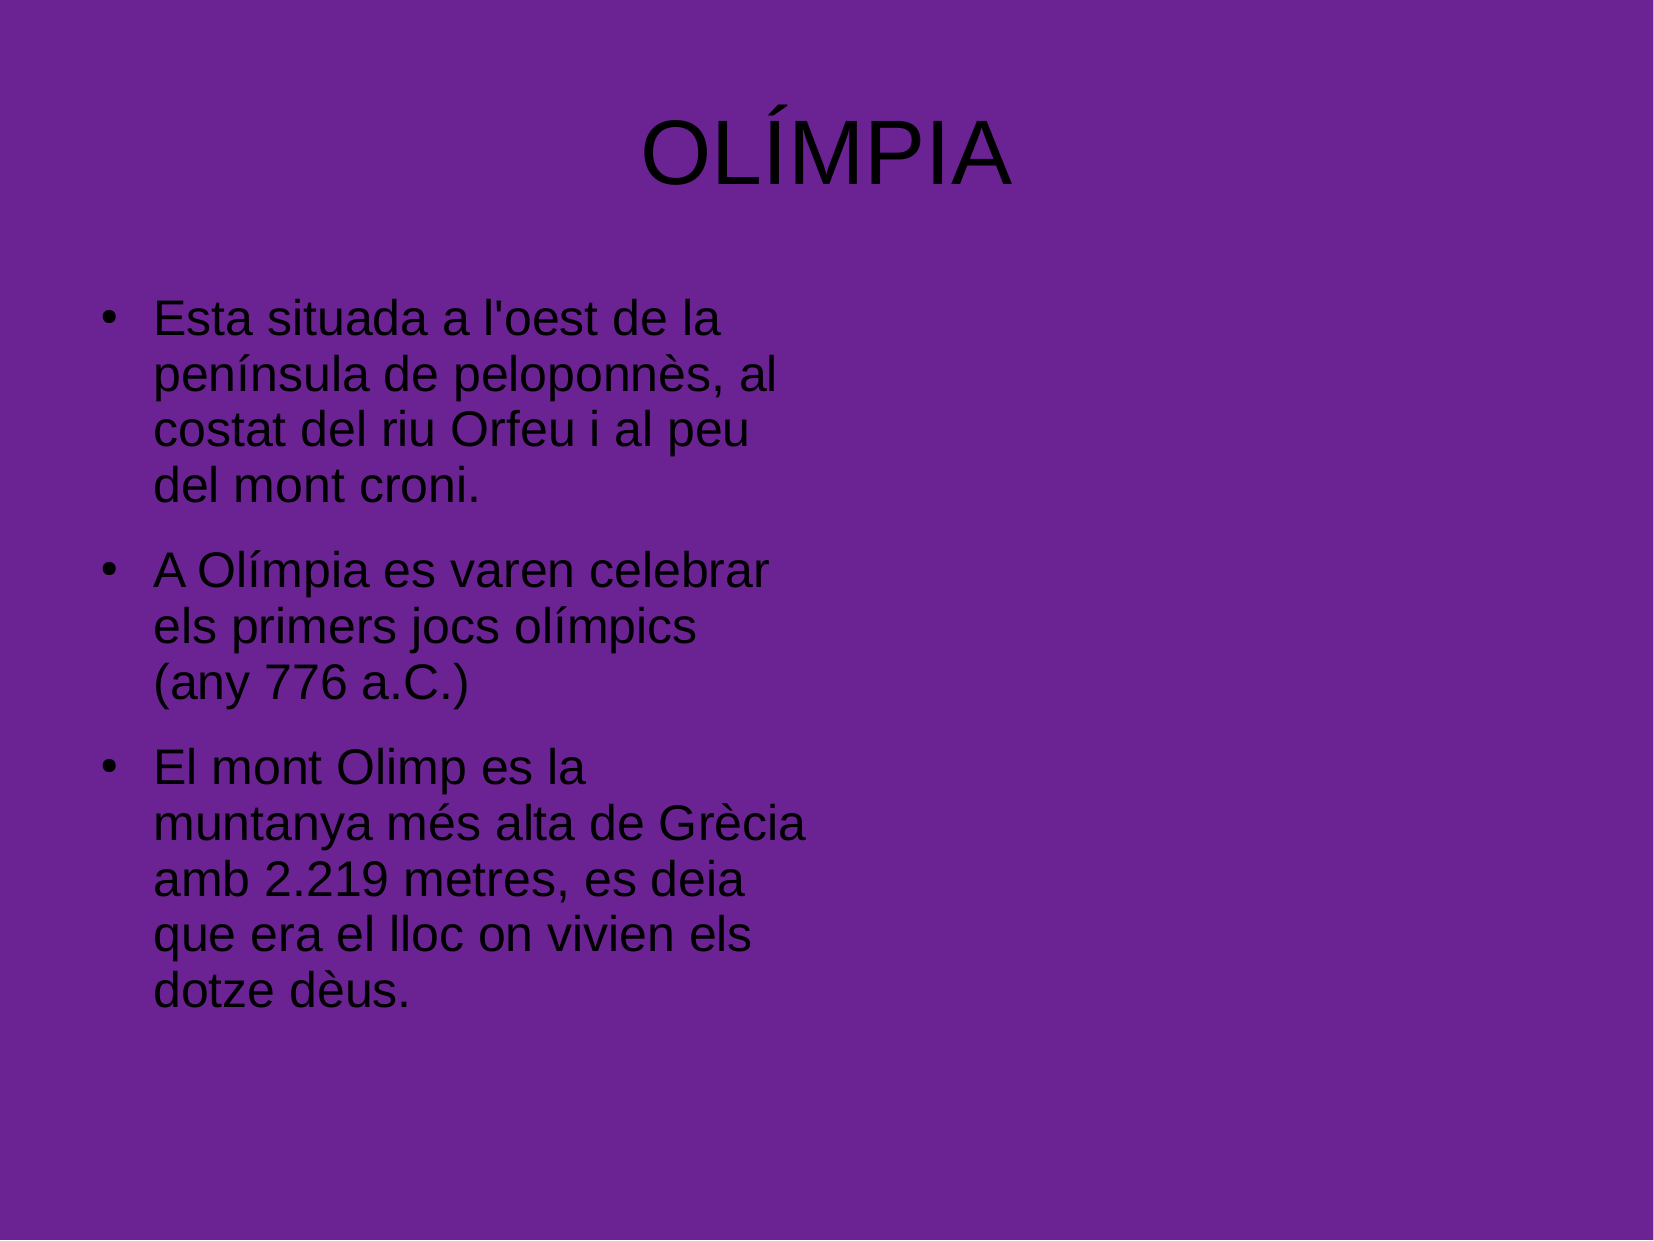

# OLÍMPIA
Esta situada a l'oest de la península de peloponnès, al costat del riu Orfeu i al peu del mont croni.
A Olímpia es varen celebrar els primers jocs olímpics (any 776 a.C.)
El mont Olimp es la muntanya més alta de Grècia amb 2.219 metres, es deia que era el lloc on vivien els dotze dèus.